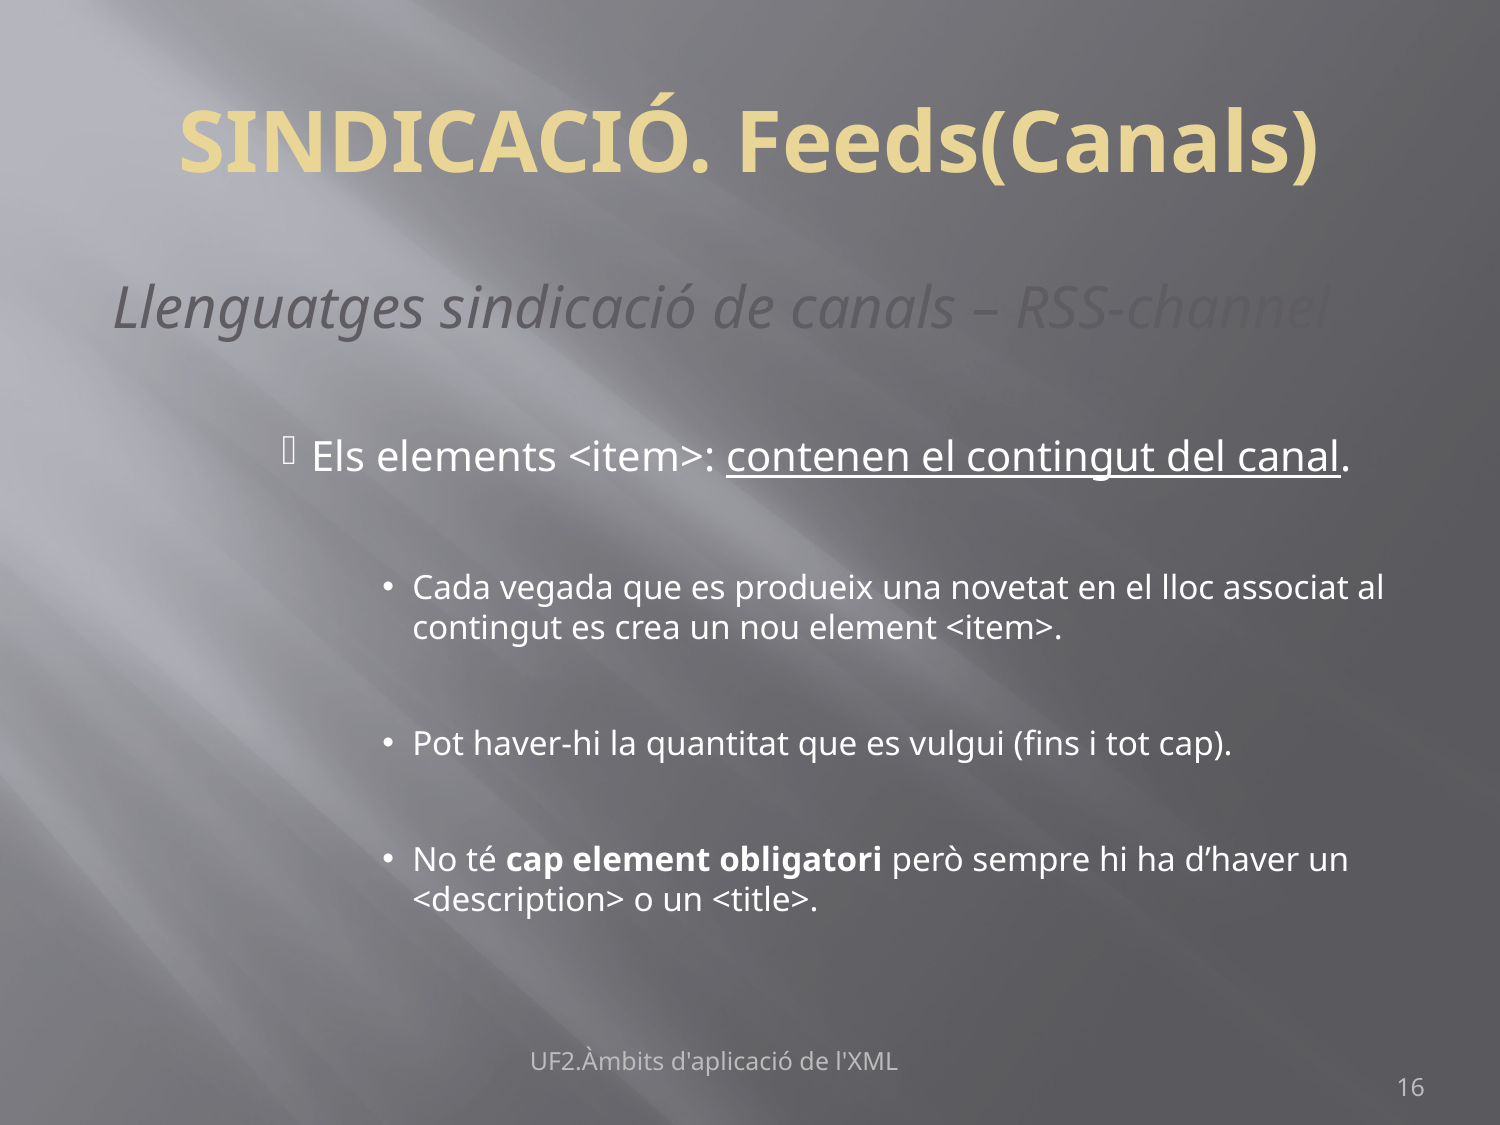

# SINDICACIÓ. Feeds(Canals)
Llenguatges sindicació de canals – RSS-channel
Els elements <item>: contenen el contingut del canal.
Cada vegada que es produeix una novetat en el lloc associat al contingut es crea un nou element <item>.
Pot haver-hi la quantitat que es vulgui (fins i tot cap).
No té cap element obligatori però sempre hi ha d’haver un <description> o un <title>.
UF2.Àmbits d'aplicació de l'XML